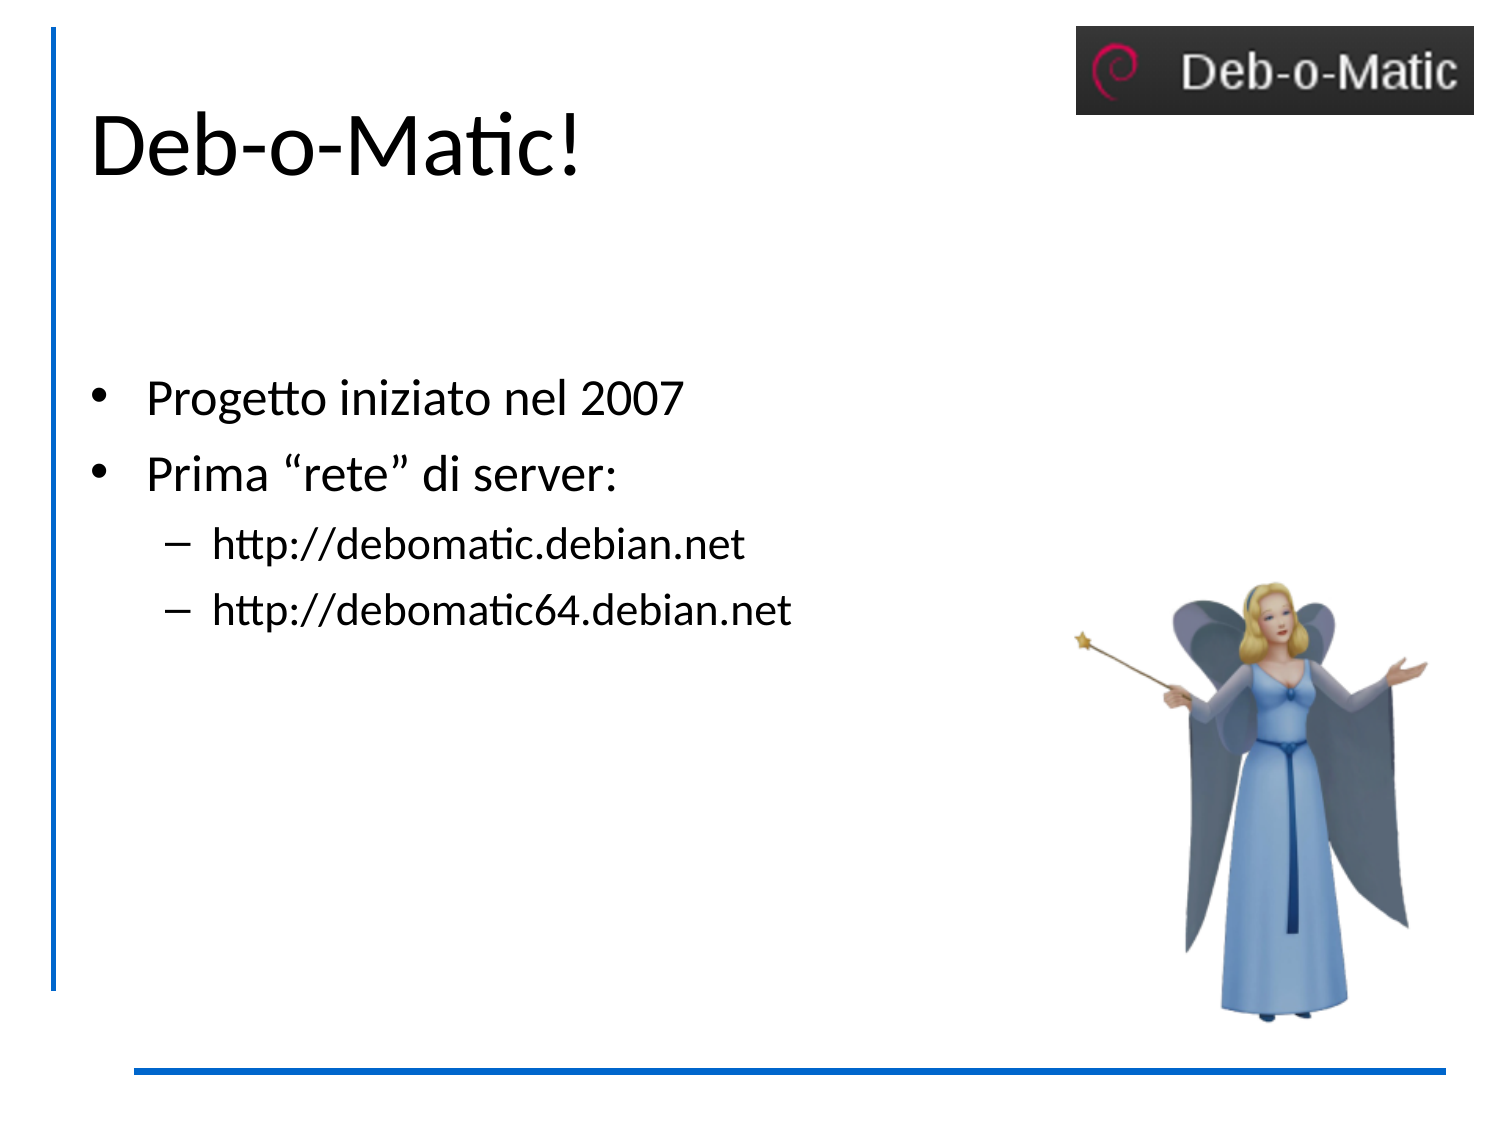

# Deb-o-Matic!
Progetto iniziato nel 2007
Prima “rete” di server:
http://debomatic.debian.net
http://debomatic64.debian.net